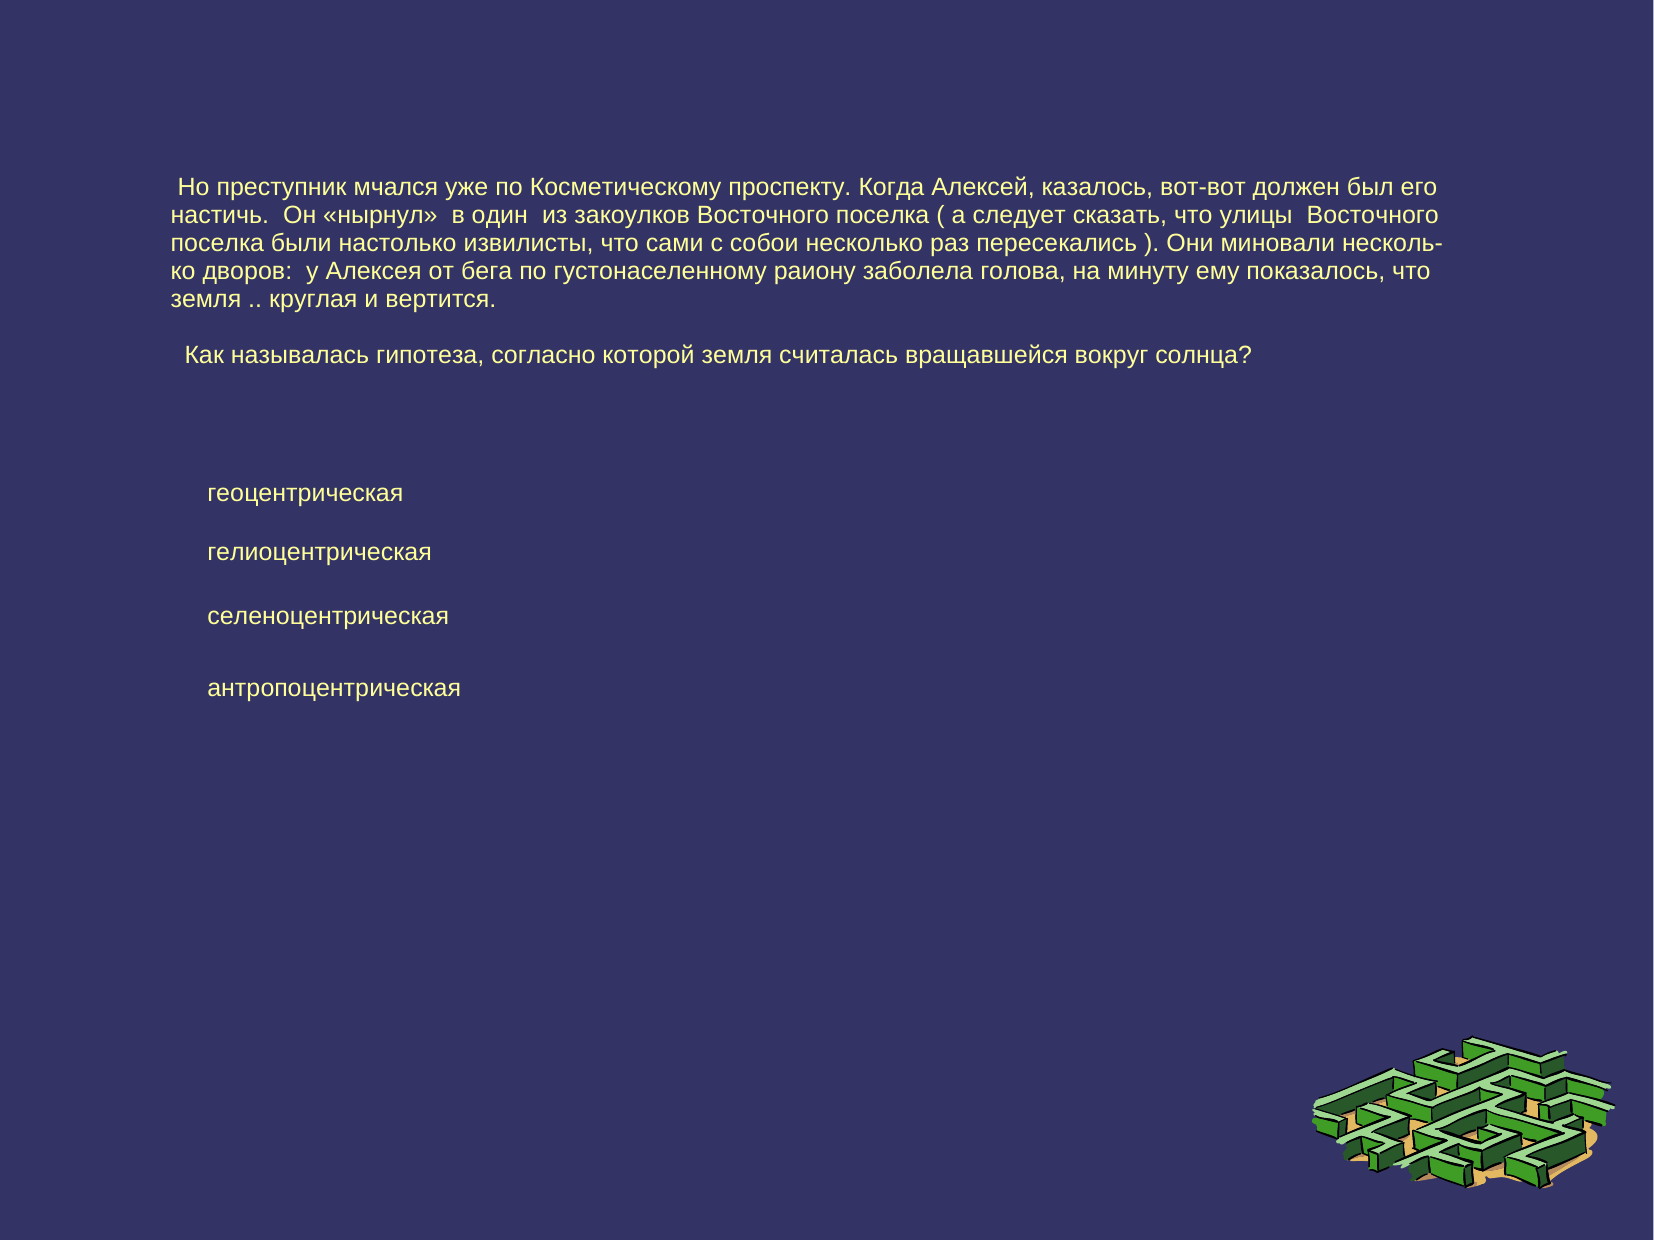

Но преступник мчался уже по Косметическому проспекту. Когда Алексей, казалось, вот-вот должен был его настичь. Он «нырнул» в один из закоулков Восточного поселка ( а следует сказать, что улицы Восточного
поселка были настолько извилисты, что сами с собои несколько раз пересекались ). Они миновали несколь-
ко дворов: у Алексея от бега по густонаселенному раиону заболела голова, на минуту ему показалось, что земля .. круглая и вертится.
 Как называлась гипотеза, согласно которой земля считалась вращавшейся вокруг солнца?
 геоцентрическая
 гелиоцентрическая
 селеноцентрическая
 антропоцентрическая